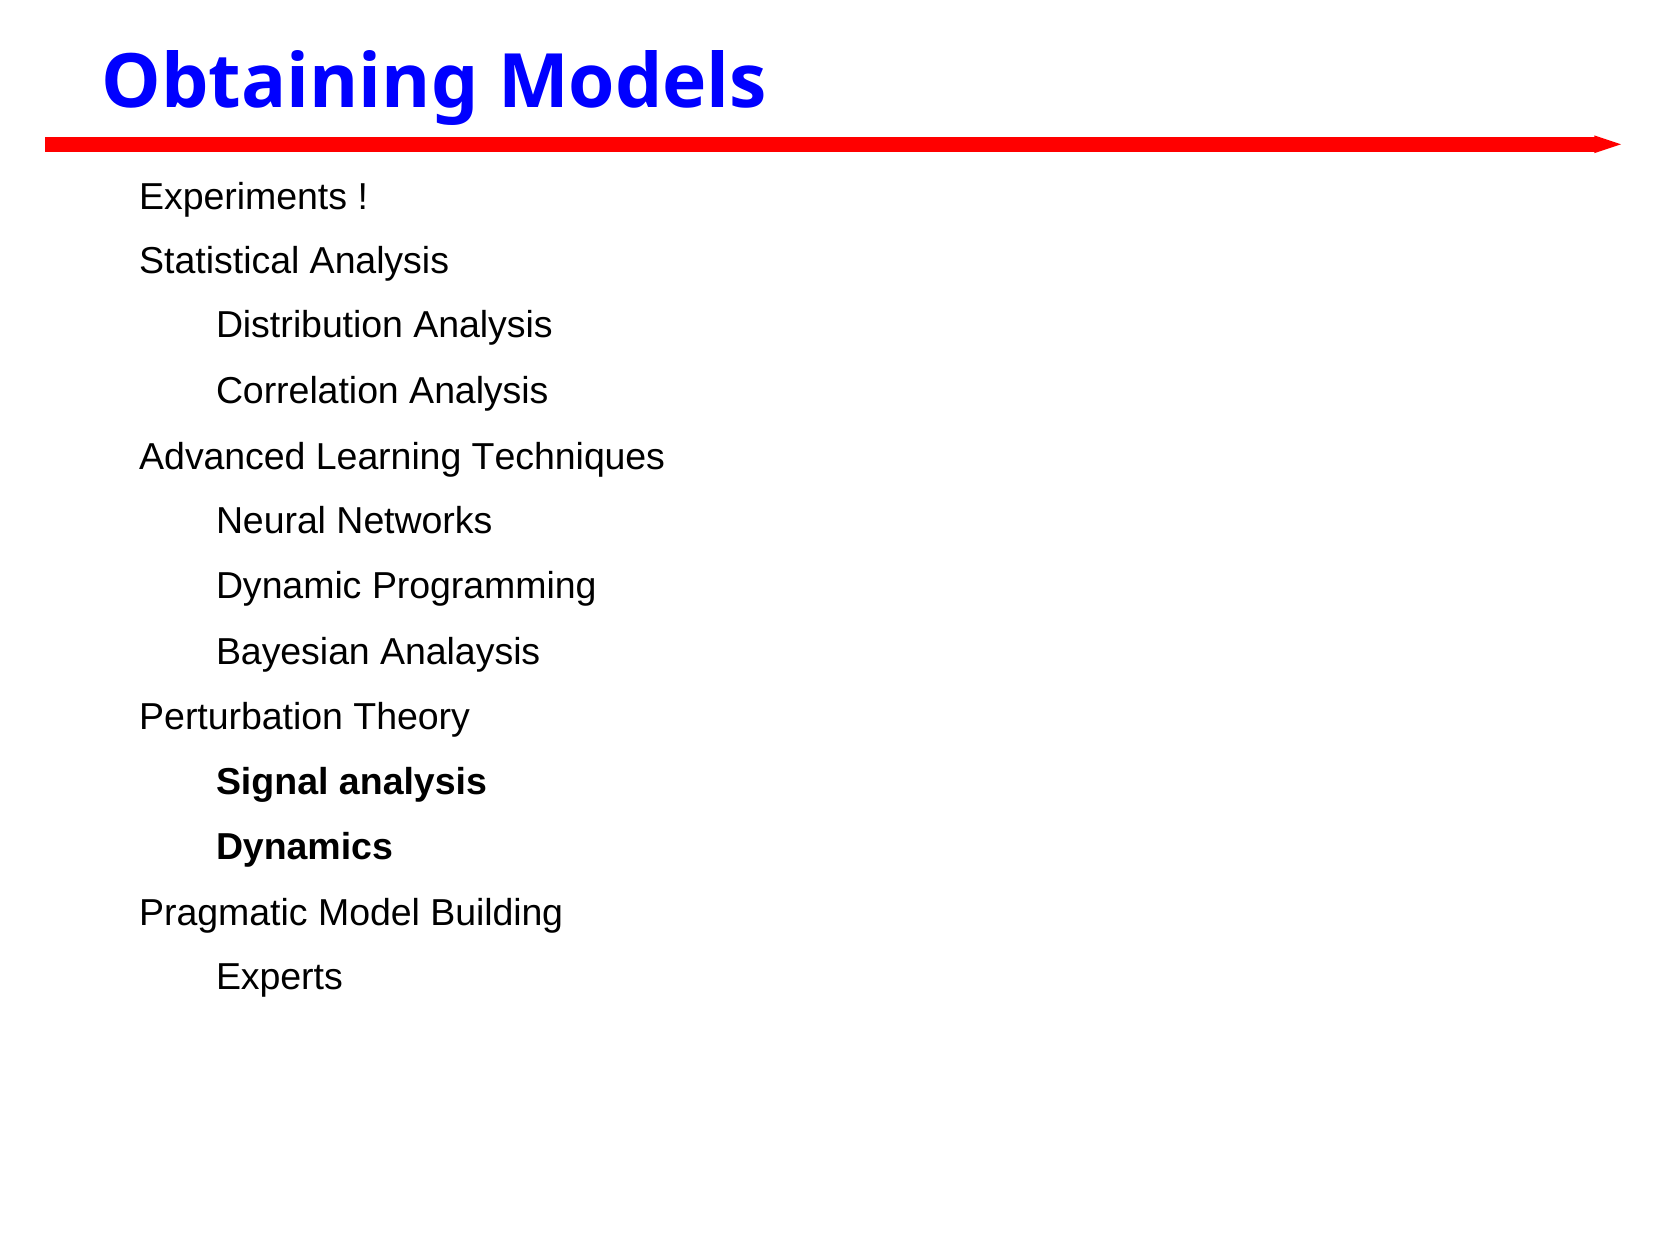

# Obtaining Models
Experiments !
Statistical Analysis
Distribution Analysis
Correlation Analysis
Advanced Learning Techniques
Neural Networks
Dynamic Programming
Bayesian Analaysis
Perturbation Theory
Signal analysis
Dynamics
Pragmatic Model Building
Experts